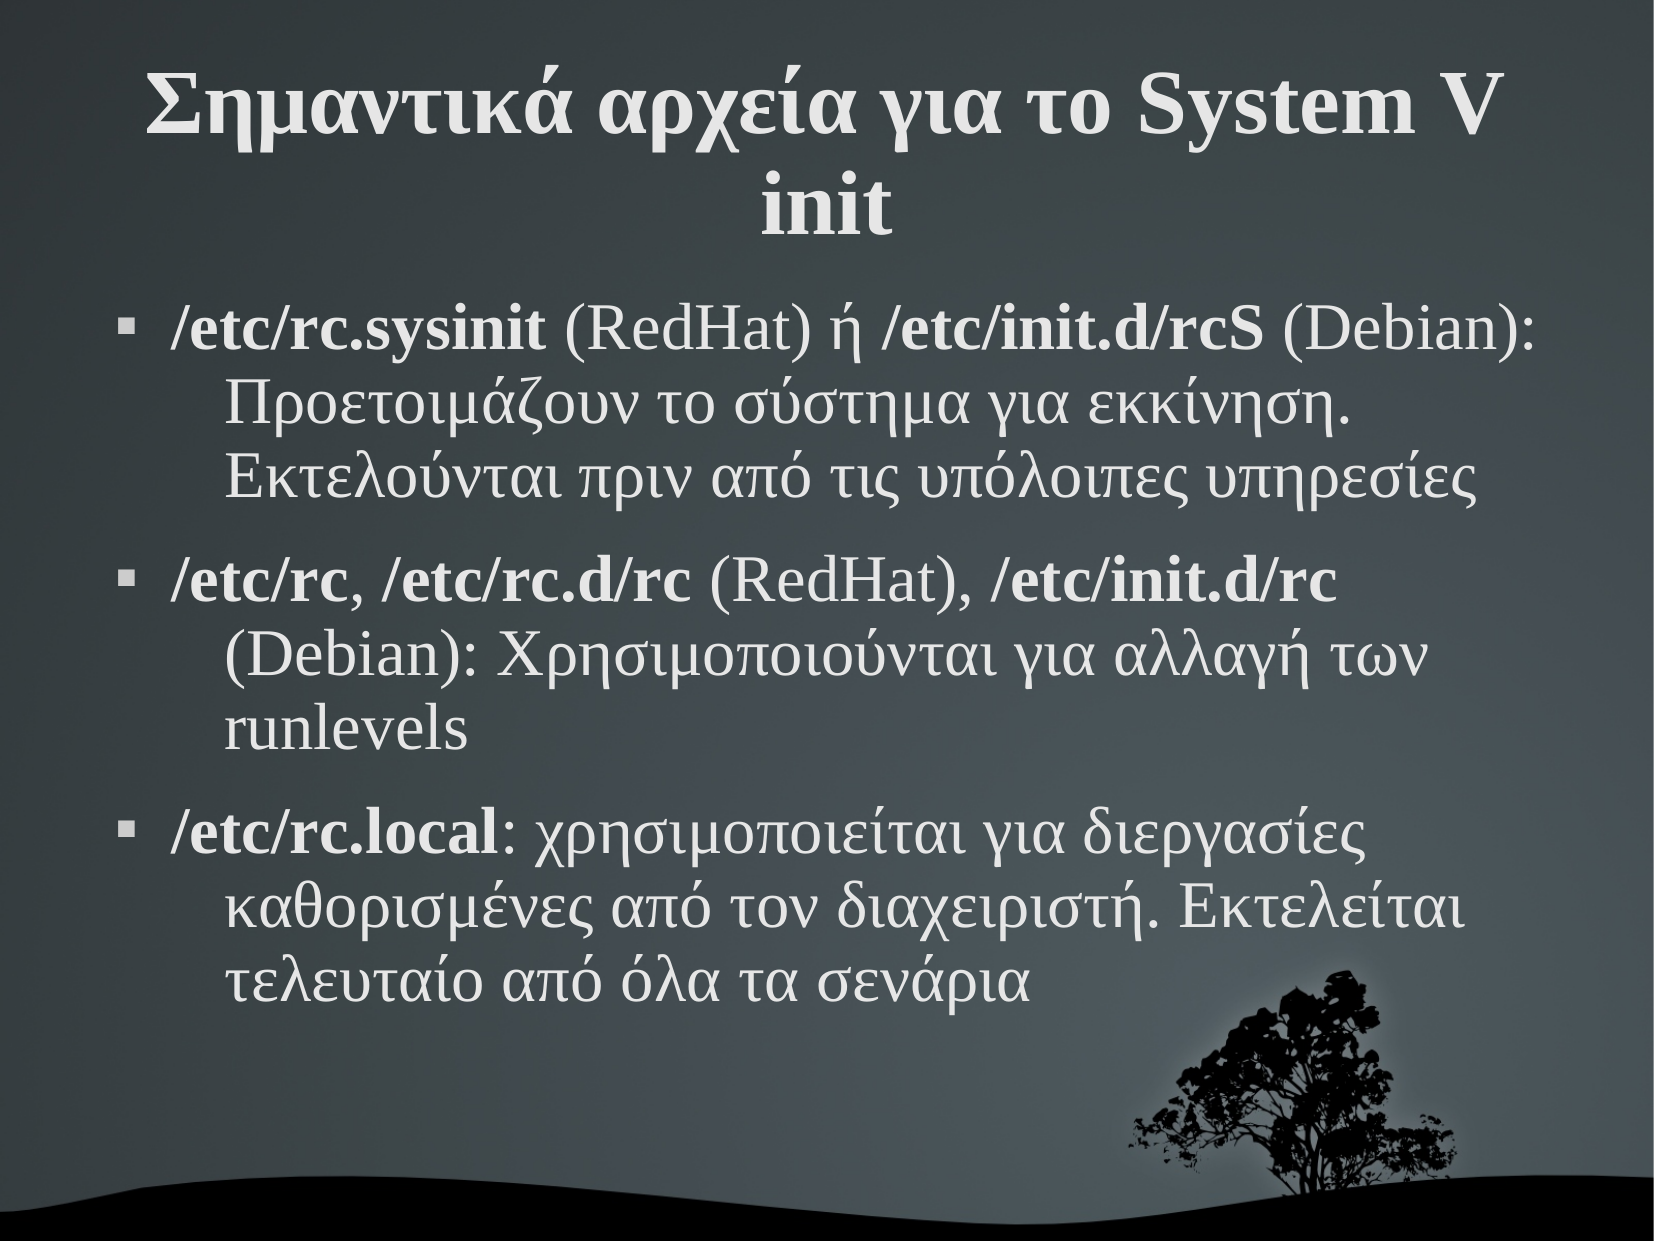

# Σημαντικά αρχεία για το System V init
/etc/rc.sysinit (RedHat) ή /etc/init.d/rcS (Debian):
Προετοιμάζουν το σύστημα για εκκίνηση. Εκτελούνται πριν από τις υπόλοιπες υπηρεσίες
/etc/rc, /etc/rc.d/rc (RedHat), /etc/init.d/rc (Debian): Χρησιμοποιούνται για αλλαγή των runlevels
/etc/rc.local: χρησιμοποιείται για διεργασίες καθορισμένες από τον διαχειριστή. Εκτελείται τελευταίο από όλα τα σενάρια